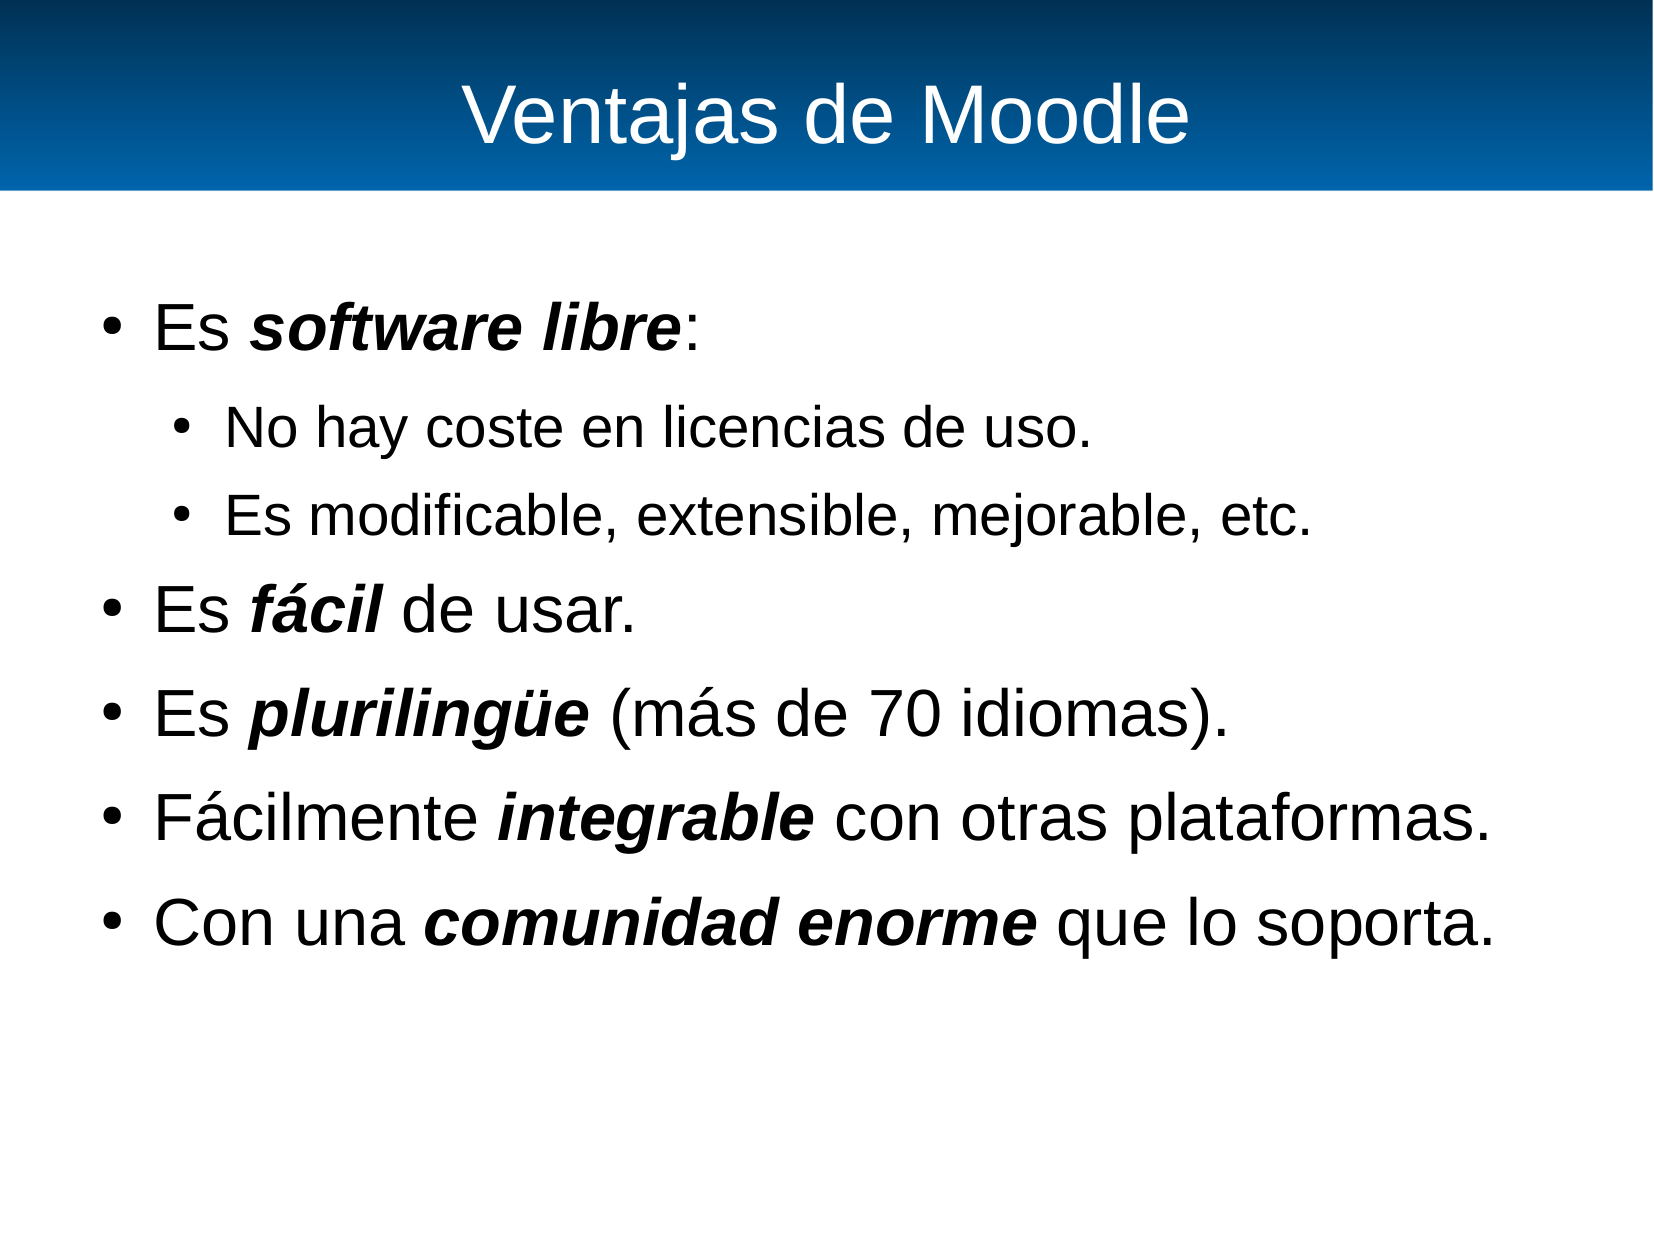

# Ventajas de Moodle
Es software libre:
No hay coste en licencias de uso.
Es modificable, extensible, mejorable, etc.
Es fácil de usar.
Es plurilingüe (más de 70 idiomas).
Fácilmente integrable con otras plataformas.
Con una comunidad enorme que lo soporta.